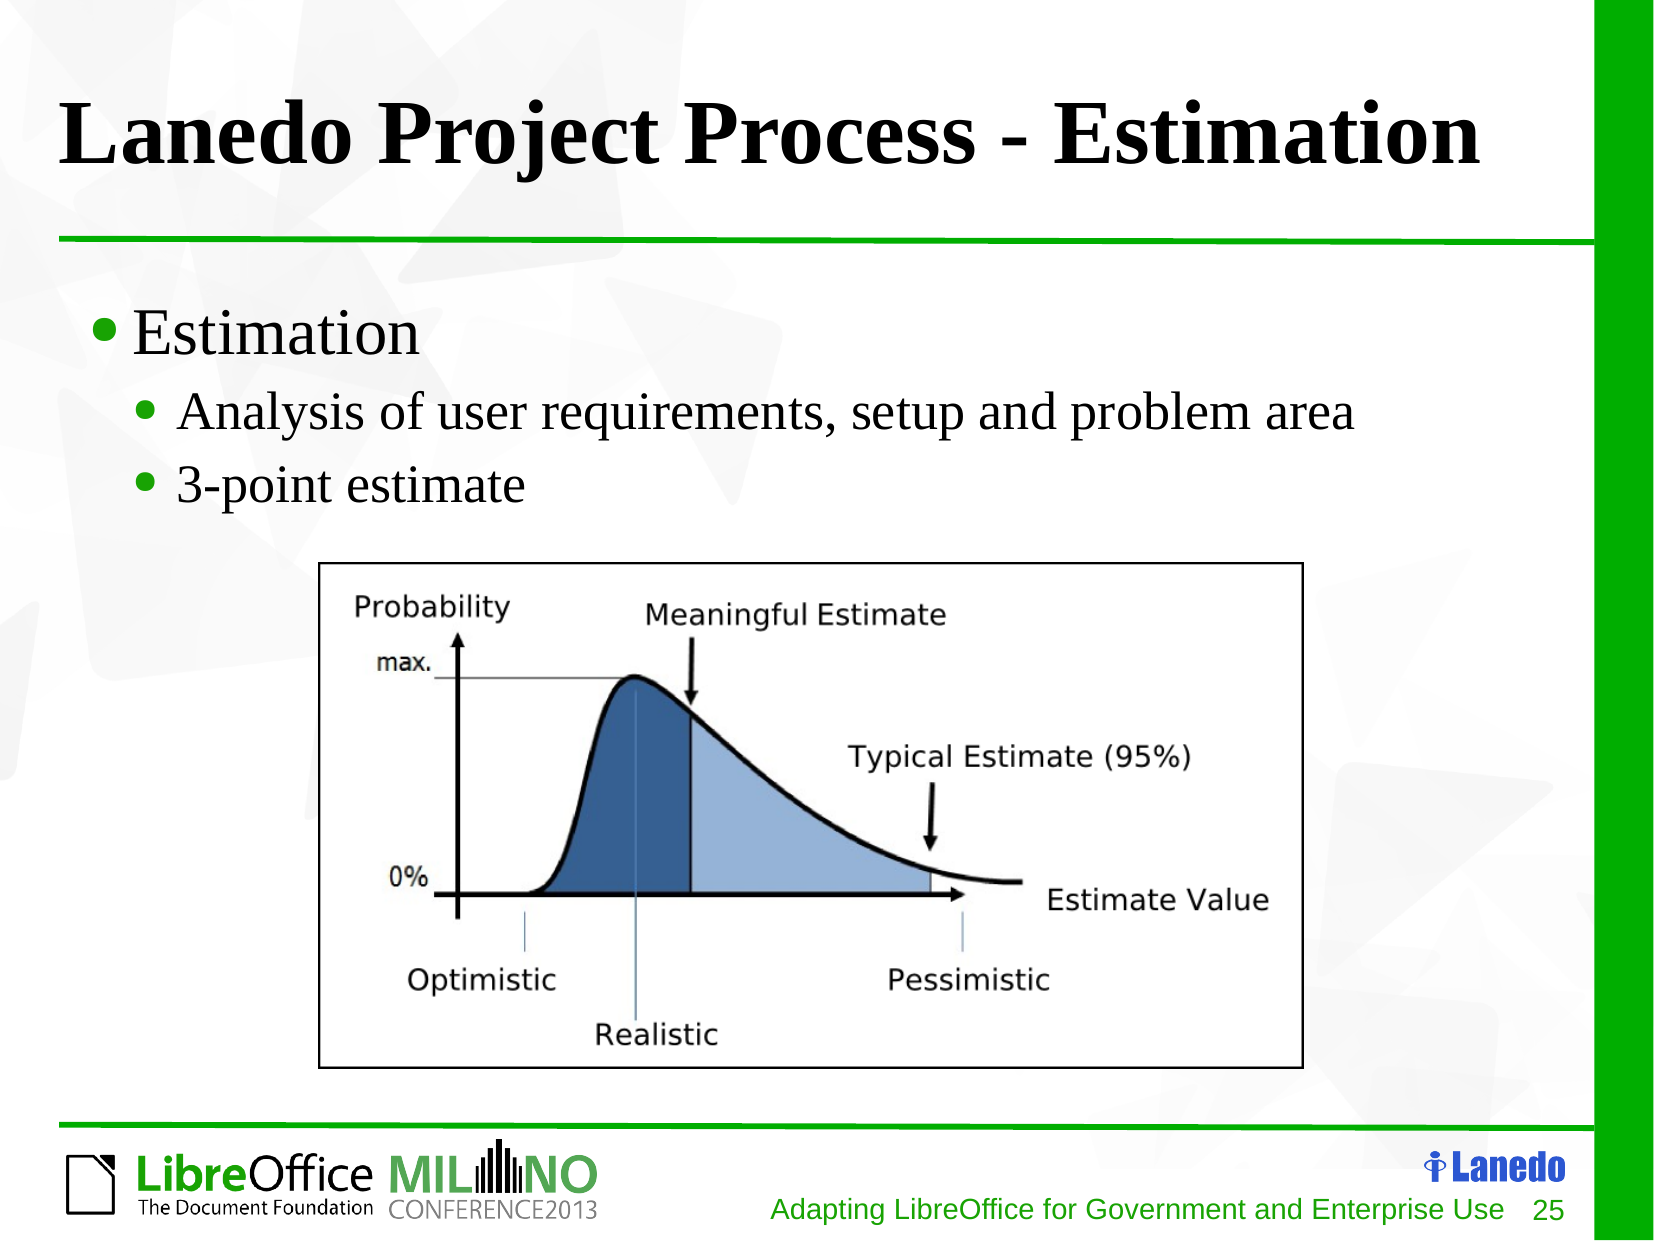

# Lanedo Project Process - Estimation
Estimation
Analysis of user requirements, setup and problem area
3-point estimate
Adapting LibreOffice for Government and Enterprise Use
25